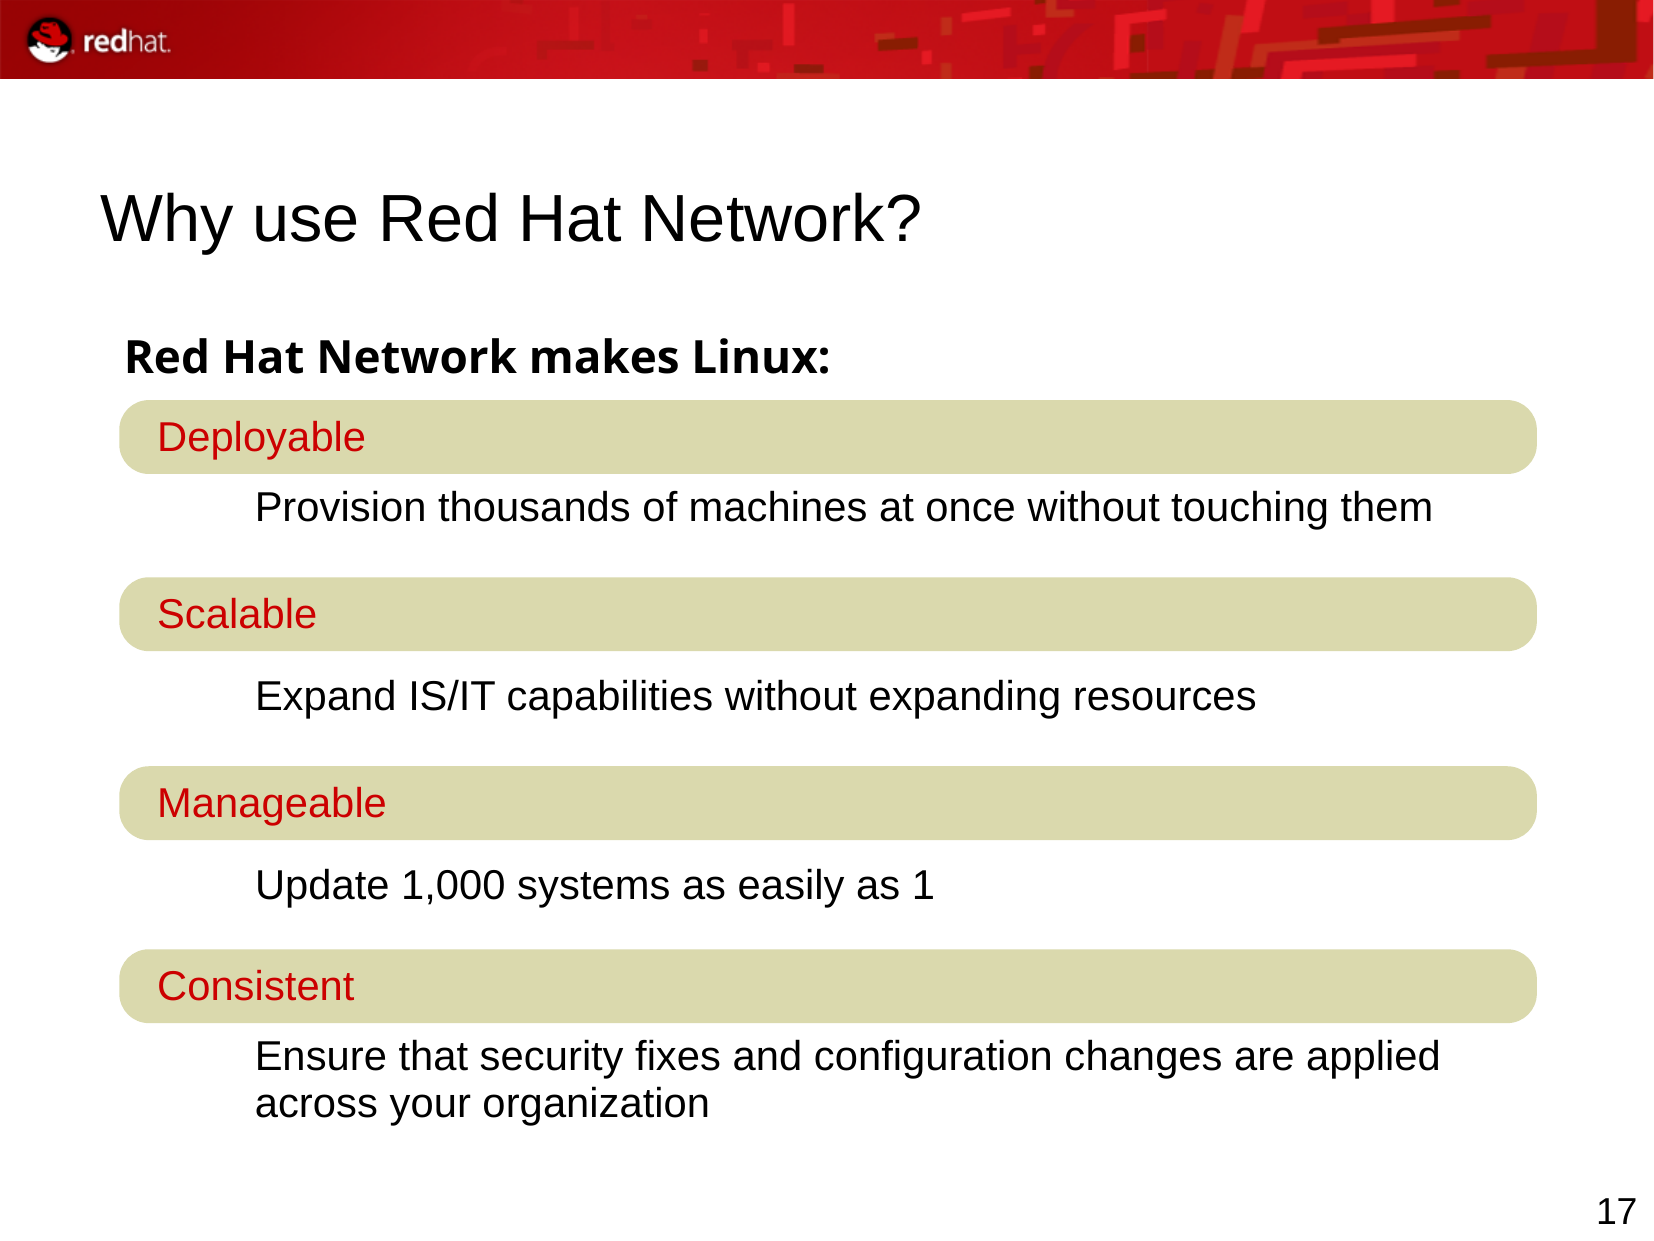

# Why use Red Hat Network?
Red Hat Network makes Linux:
 Deployable
Provision thousands of machines at once without touching them
 Scalable
Expand IS/IT capabilities without expanding resources
 Manageable
Update 1,000 systems as easily as 1
 Consistent
Ensure that security fixes and configuration changes are applied across your organization